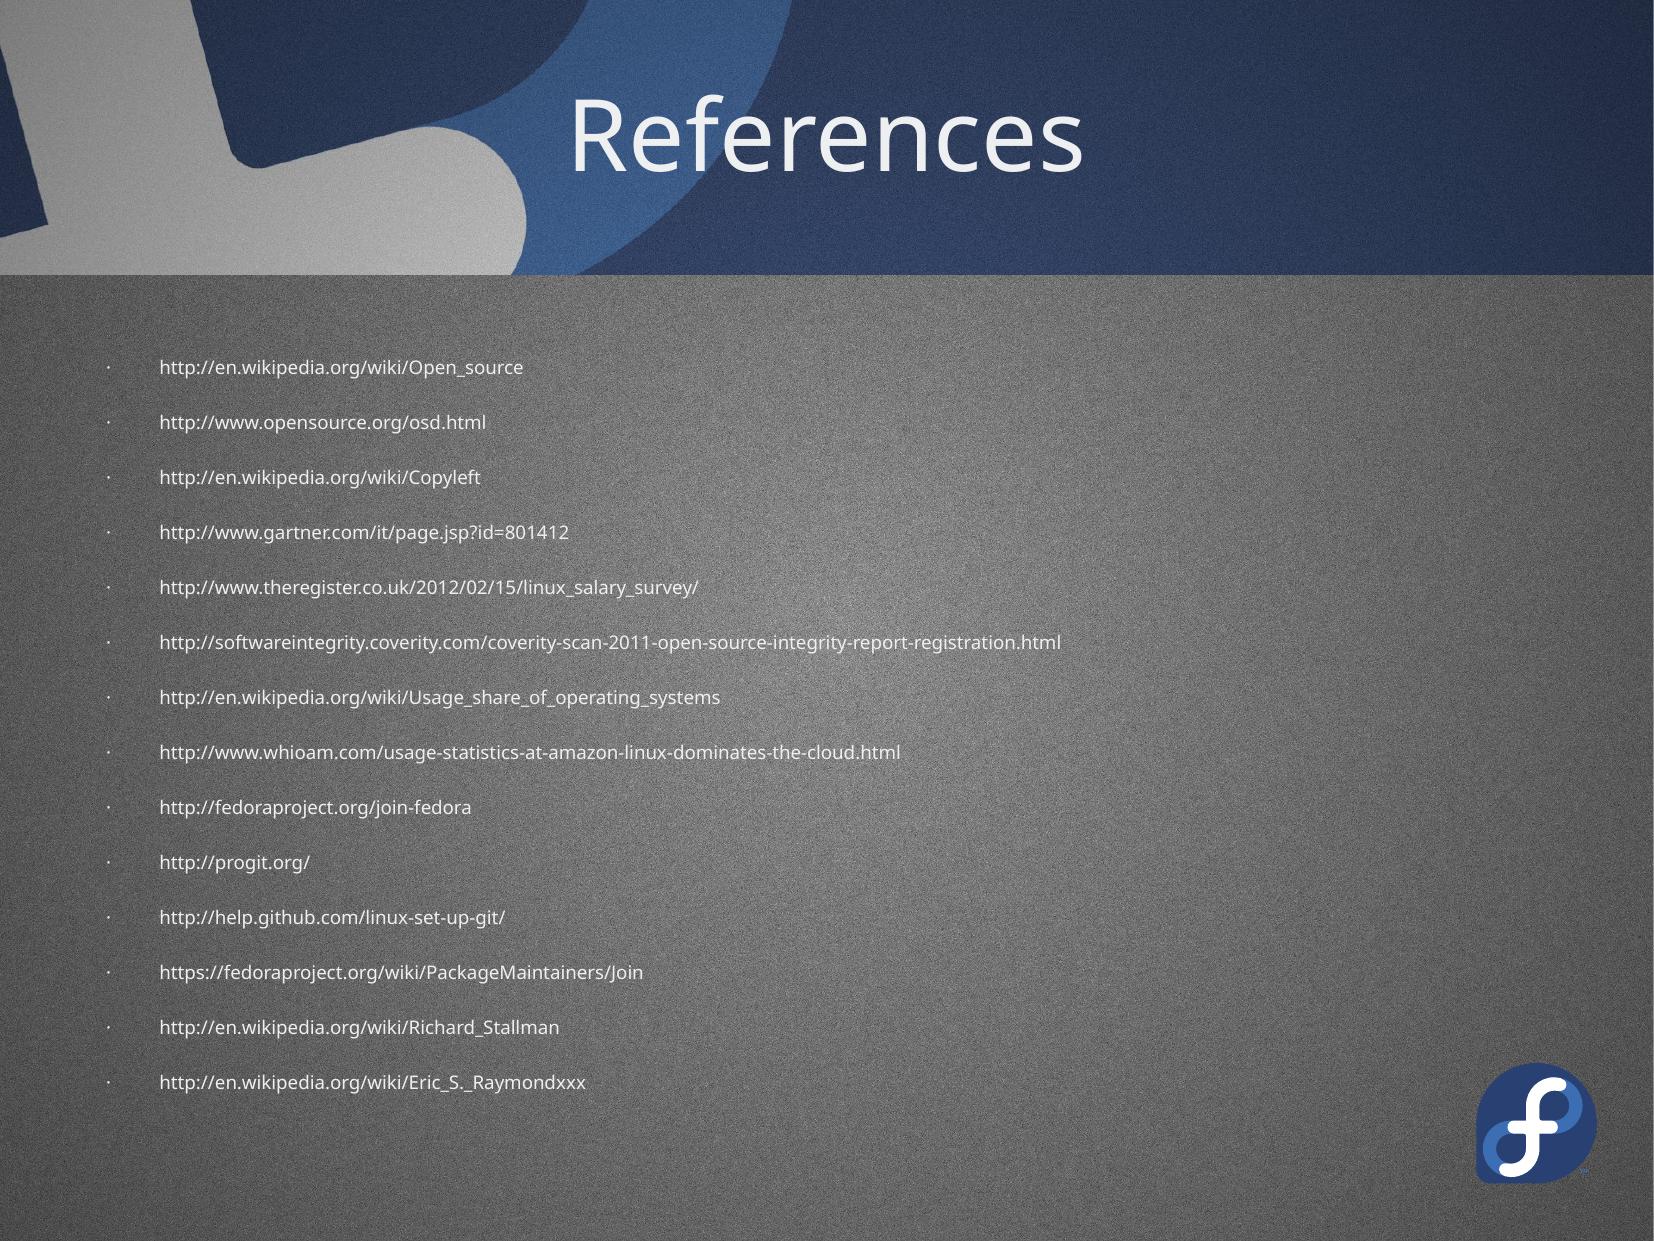

# References
http://en.wikipedia.org/wiki/Open_source
http://www.opensource.org/osd.html
http://en.wikipedia.org/wiki/Copyleft
http://www.gartner.com/it/page.jsp?id=801412
http://www.theregister.co.uk/2012/02/15/linux_salary_survey/
http://softwareintegrity.coverity.com/coverity-scan-2011-open-source-integrity-report-registration.html
http://en.wikipedia.org/wiki/Usage_share_of_operating_systems
http://www.whioam.com/usage-statistics-at-amazon-linux-dominates-the-cloud.html
http://fedoraproject.org/join-fedora
http://progit.org/
http://help.github.com/linux-set-up-git/
https://fedoraproject.org/wiki/PackageMaintainers/Join
http://en.wikipedia.org/wiki/Richard_Stallman
http://en.wikipedia.org/wiki/Eric_S._Raymondxxx